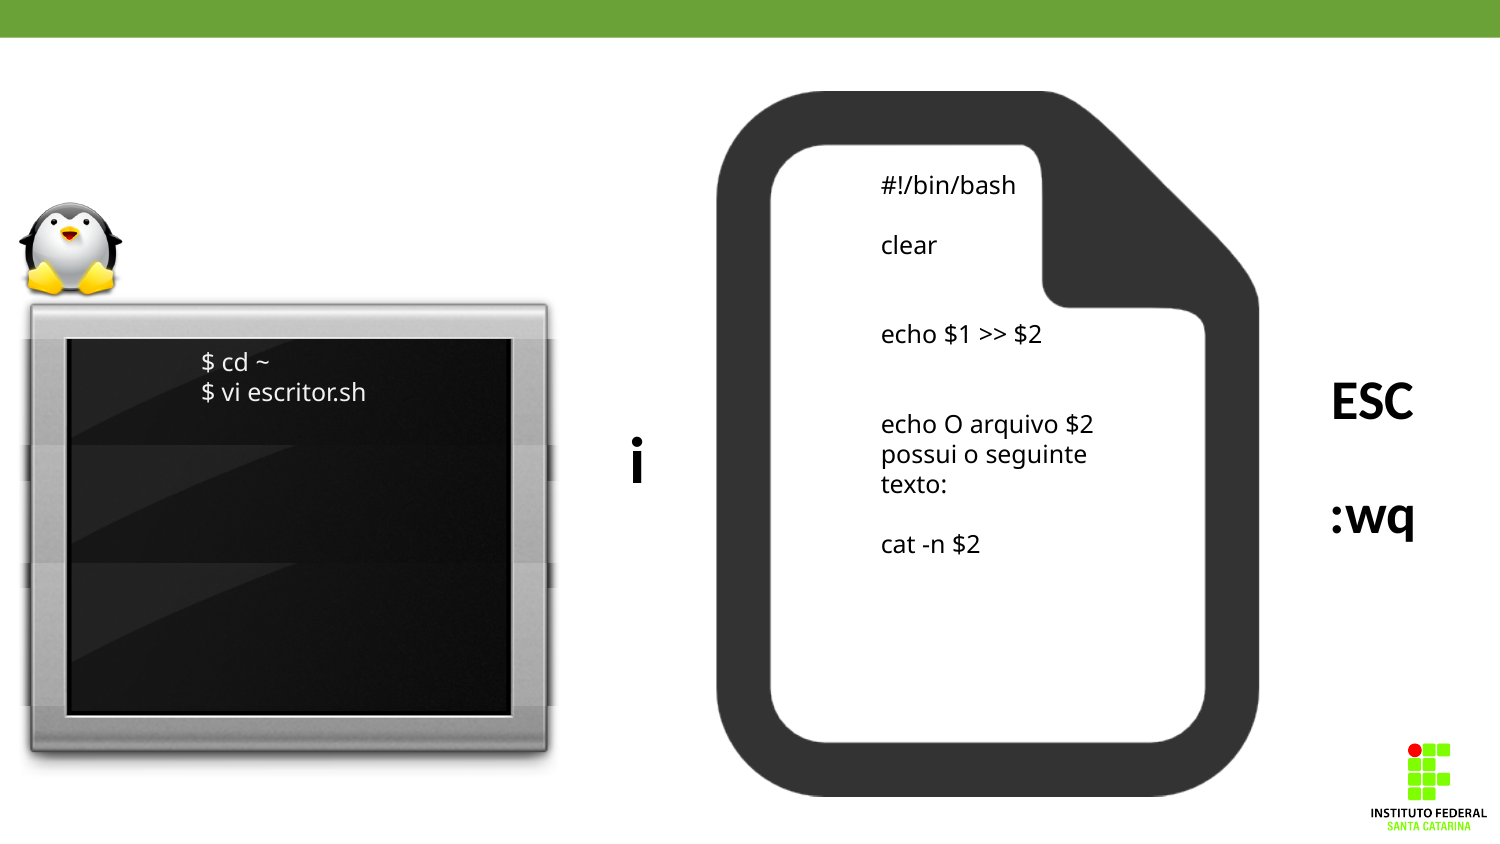

#!/bin/bash
clear
echo $1 >> $2
echo O arquivo $2
possui o seguinte
texto:
cat -n $2
ESC
:wq
$ cd ~
$ vi escritor.sh
# i